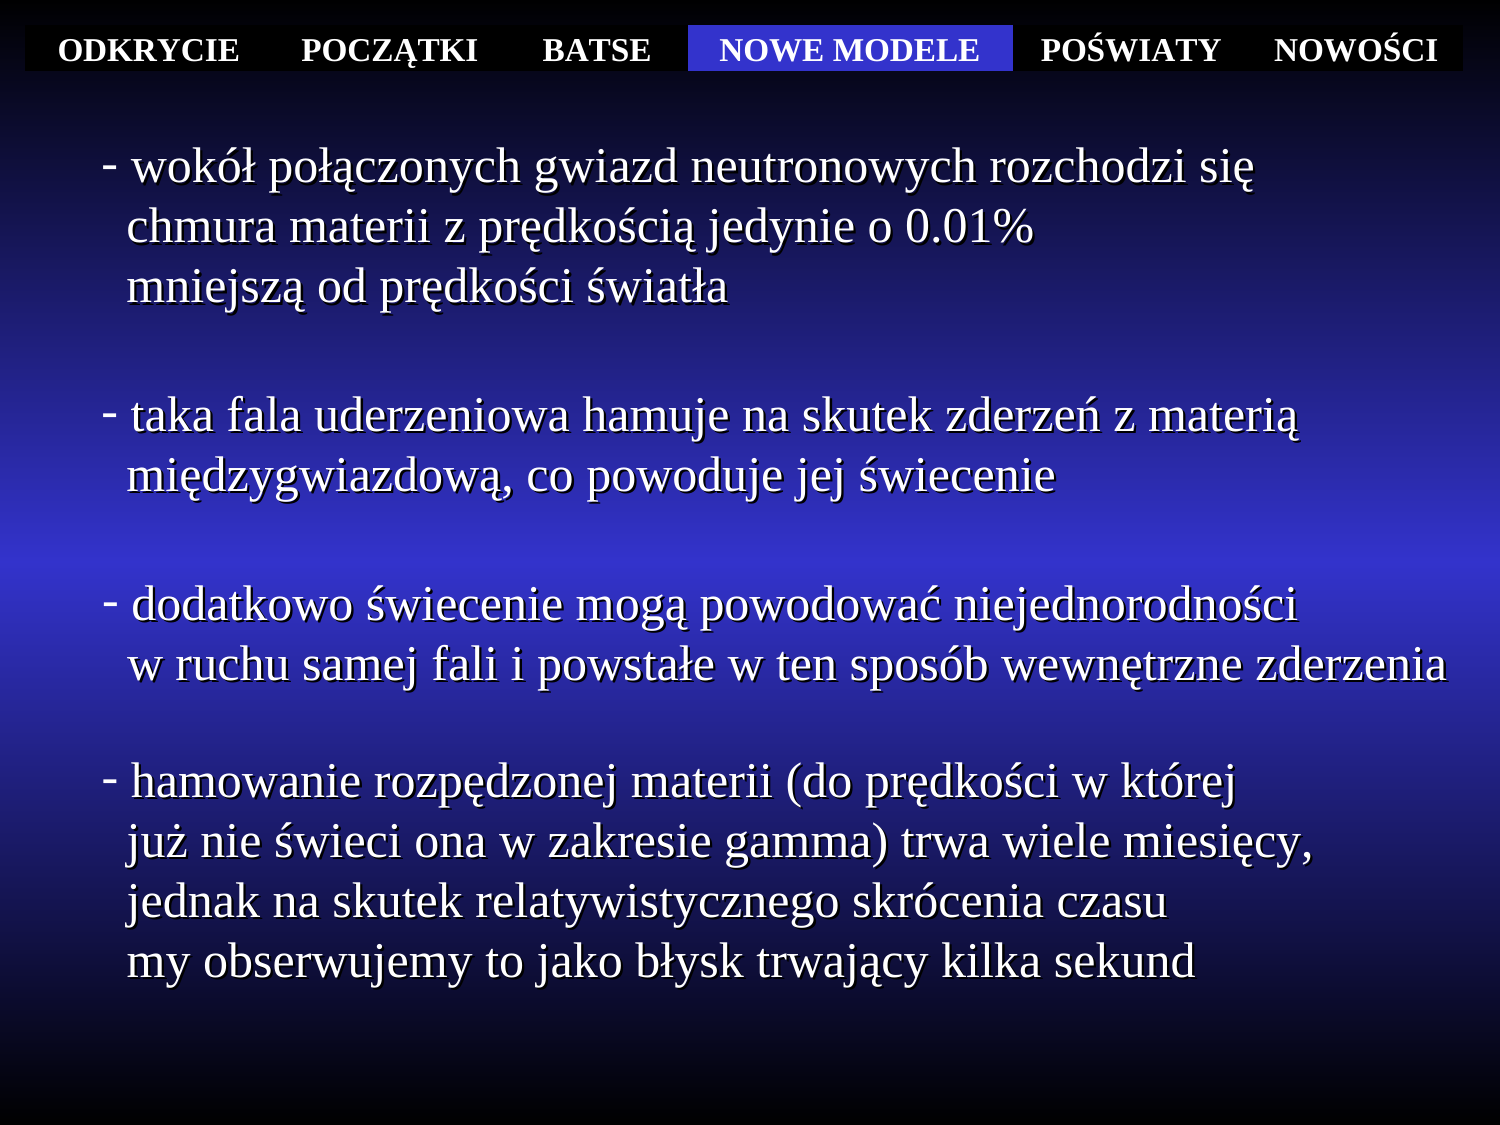

| ODKRYCIE | POCZĄTKI | BATSE | NOWE MODELE | POŚWIATY | NOWOŚCI |
| --- | --- | --- | --- | --- | --- |
 wokół połączonych gwiazd neutronowych rozchodzi się
 chmura materii z prędkością jedynie o 0.01%
 mniejszą od prędkości światła
 taka fala uderzeniowa hamuje na skutek zderzeń z materią
 międzygwiazdową, co powoduje jej świecenie
 dodatkowo świecenie mogą powodować niejednorodności
 w ruchu samej fali i powstałe w ten sposób wewnętrzne zderzenia
 hamowanie rozpędzonej materii (do prędkości w której
 już nie świeci ona w zakresie gamma) trwa wiele miesięcy,
 jednak na skutek relatywistycznego skrócenia czasu
 my obserwujemy to jako błysk trwający kilka sekund